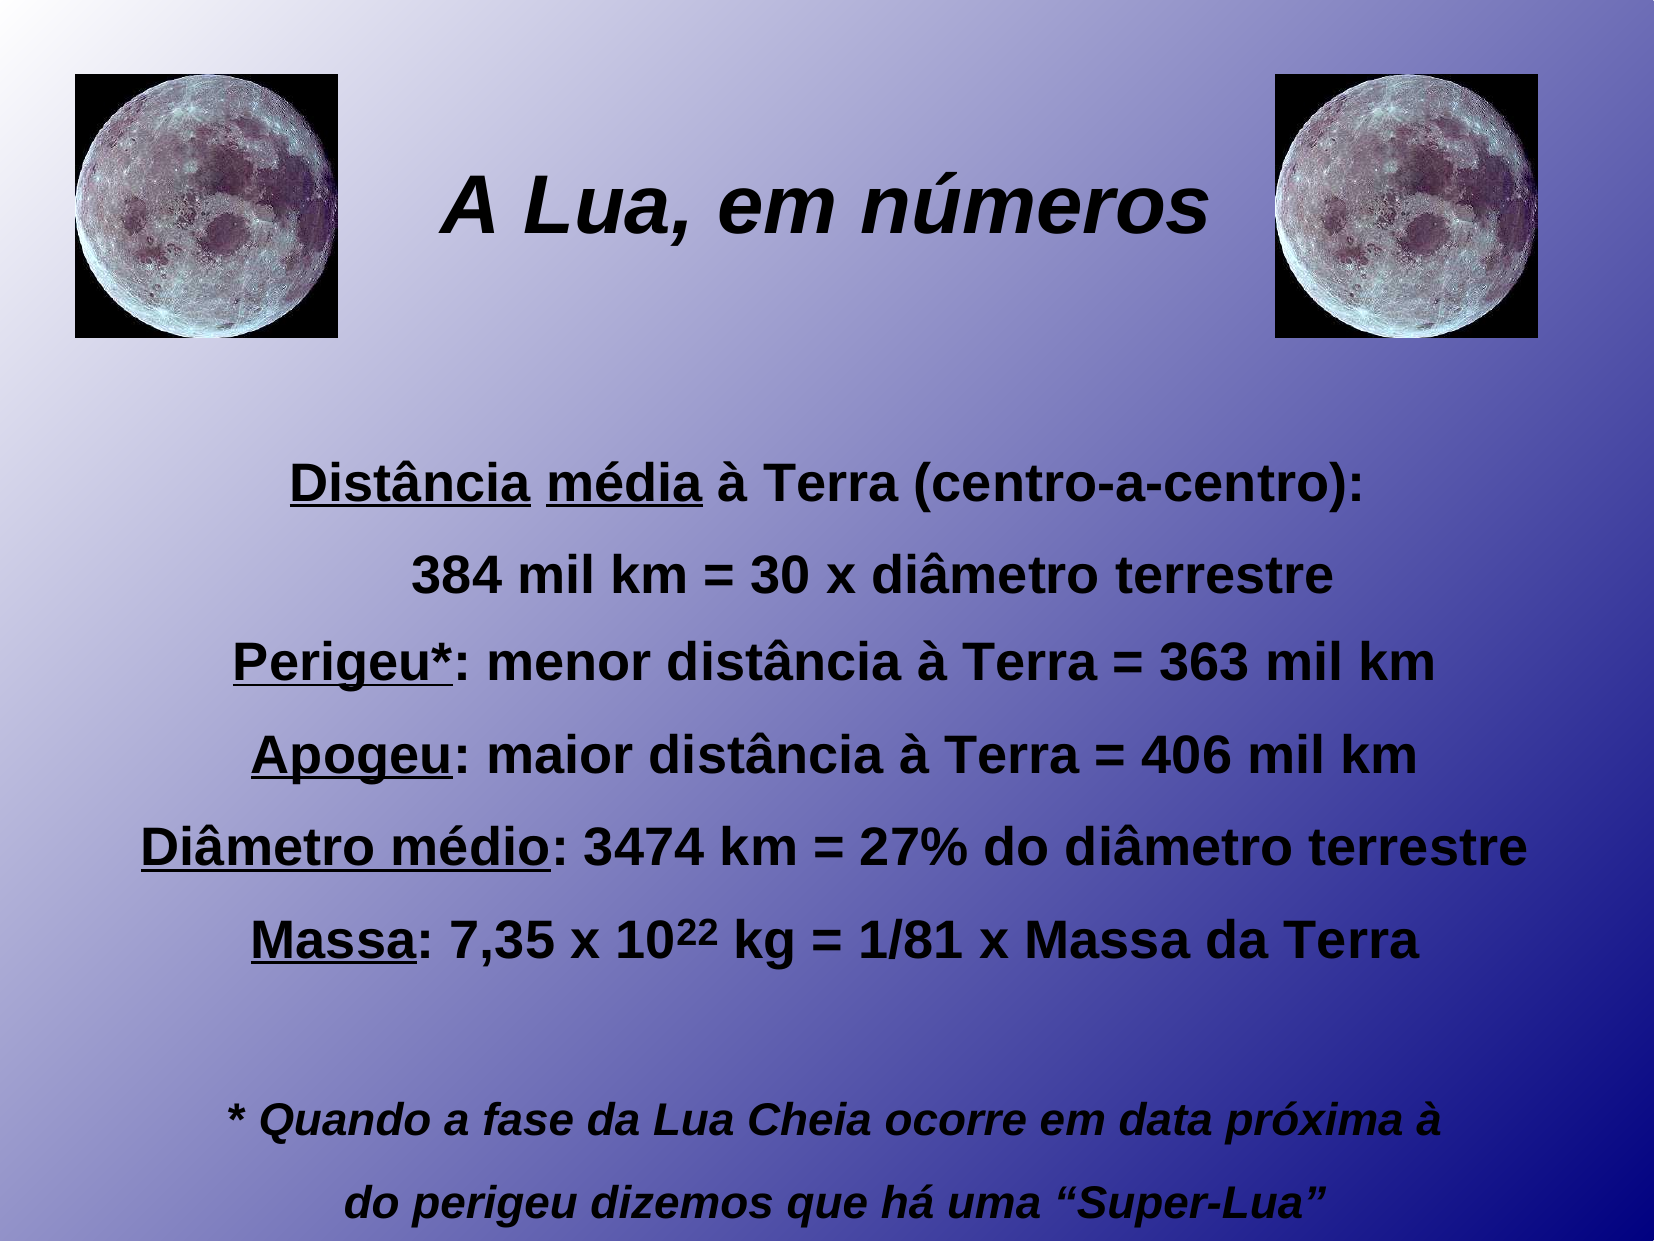

# A Lua, em números
Distância média à Terra (centro-a-centro):
384 mil km = 30 x diâmetro terrestre
Perigeu*: menor distância à Terra = 363 mil km
Apogeu: maior distância à Terra = 406 mil km
Diâmetro médio: 3474 km = 27% do diâmetro terrestre
Massa: 7,35 x 1022 kg = 1/81 x Massa da Terra
* Quando a fase da Lua Cheia ocorre em data próxima à
do perigeu dizemos que há uma “Super-Lua”